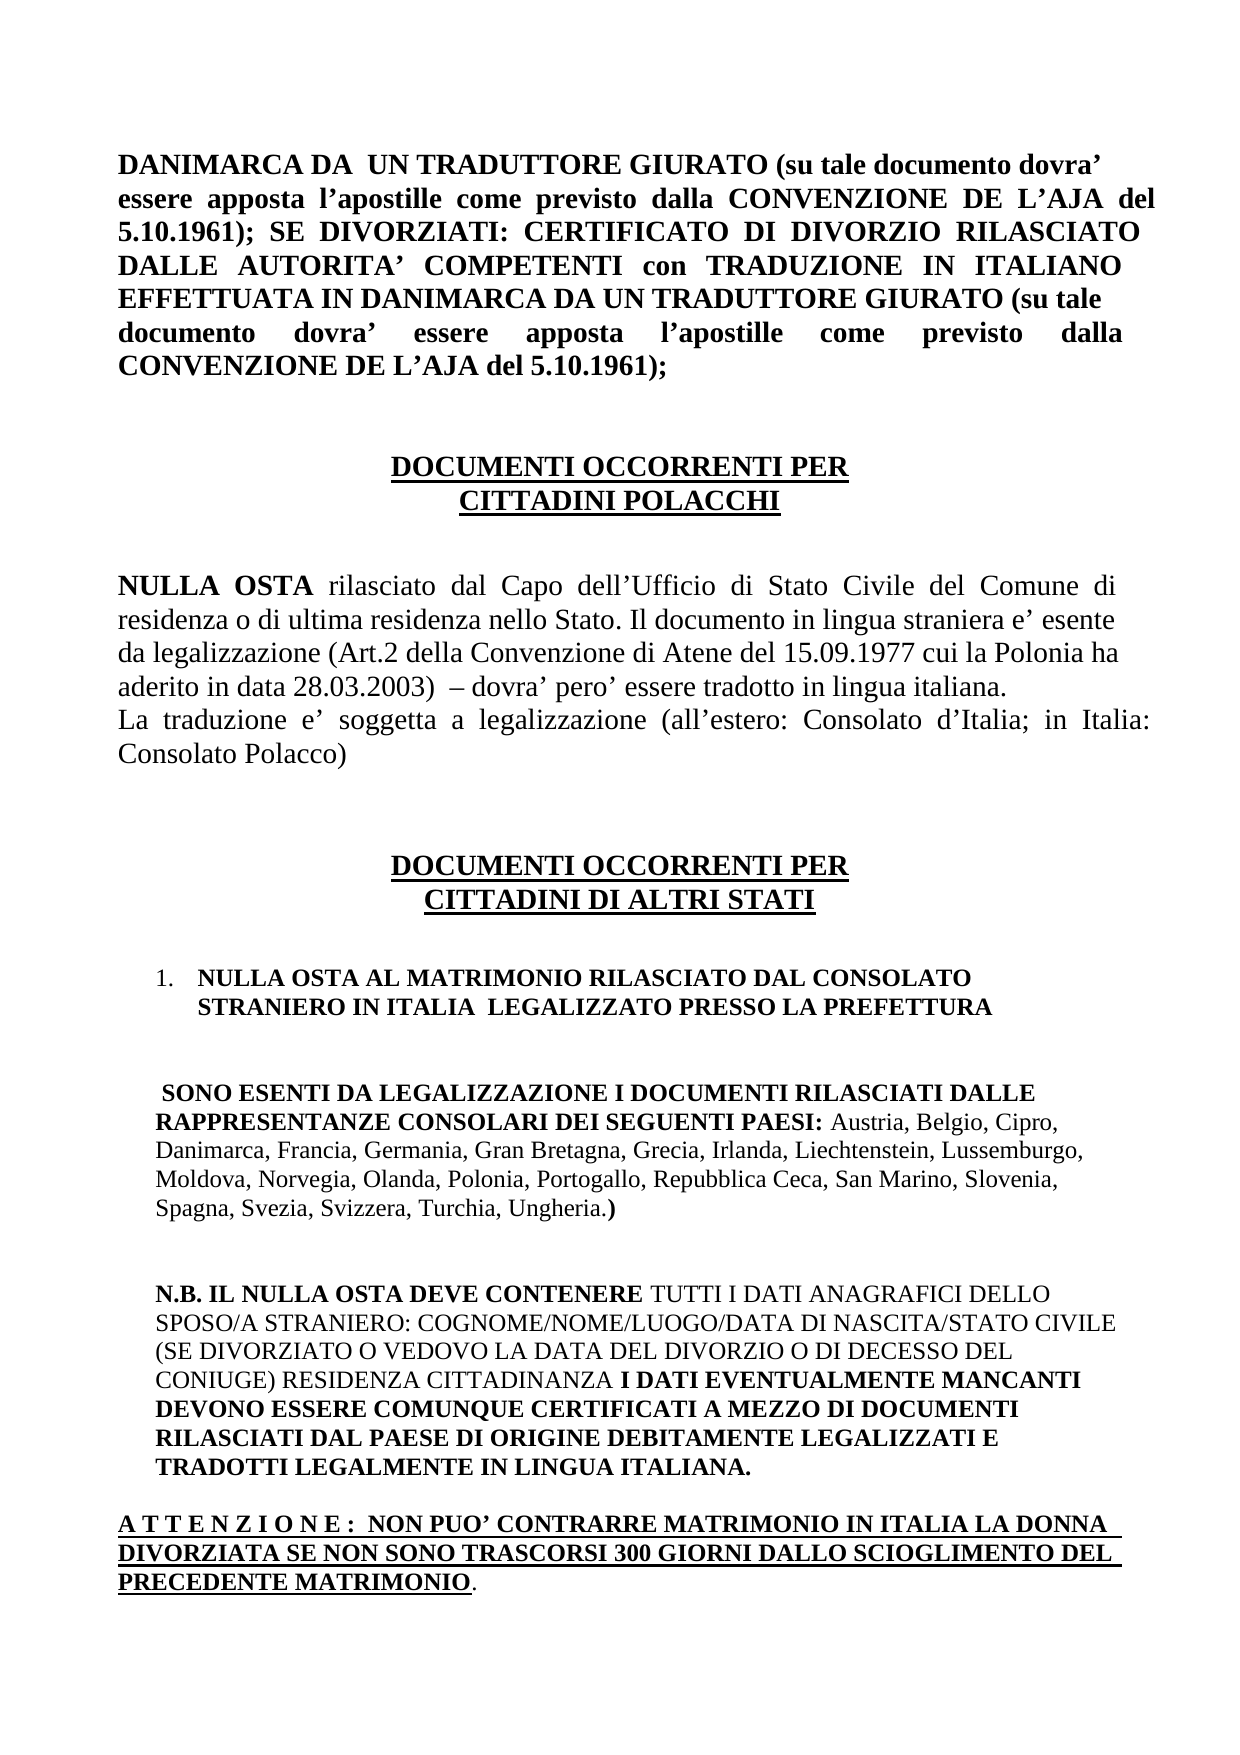

DANIMARCA DA UN TRADUTTORE GIURATO (su tale documento dovra’
essere apposta l’apostille come previsto dalla CONVENZIONE DE L’AJA del
5.10.1961); SE DIVORZIATI: CERTIFICATO DI DIVORZIO RILASCIATO
DALLE
AUTORITA’
COMPETENTI
con
TRADUZIONE
IN
ITALIANO
EFFETTUATA IN DANIMARCA DA UN TRADUTTORE GIURATO (su tale
documento
dovra’
essere
apposta
l’apostille
come
previsto
dalla
CONVENZIONE DE L’AJA del 5.10.1961);
DOCUMENTI OCCORRENTI PER
CITTADINI POLACCHI
NULLA OSTA rilasciato dal Capo dell’Ufficio di Stato Civile del Comune di
residenza o di ultima residenza nello Stato. Il documento in lingua straniera e’ esente
da legalizzazione (Art.2 della Convenzione di Atene del 15.09.1977 cui la Polonia ha
aderito in data 28.03.2003) – dovra’ pero’ essere tradotto in lingua italiana.
La traduzione e’ soggetta a legalizzazione (all’estero: Consolato d’Italia; in Italia:
Consolato Polacco)
DOCUMENTI OCCORRENTI PER
CITTADINI DI ALTRI STATI
1.
NULLA OSTA AL MATRIMONIO RILASCIATO DAL CONSOLATO
STRANIERO IN ITALIA LEGALIZZATO PRESSO LA PREFETTURA
 SONO ESENTI DA LEGALIZZAZIONE I DOCUMENTI RILASCIATI DALLE
RAPPRESENTANZE CONSOLARI DEI SEGUENTI PAESI: Austria, Belgio, Cipro,
Danimarca, Francia, Germania, Gran Bretagna, Grecia, Irlanda, Liechtenstein, Lussemburgo,
Moldova, Norvegia, Olanda, Polonia, Portogallo, Repubblica Ceca, San Marino, Slovenia,
Spagna, Svezia, Svizzera, Turchia, Ungheria.)
N.B. IL NULLA OSTA DEVE CONTENERE TUTTI I DATI ANAGRAFICI DELLO
SPOSO/A STRANIERO: COGNOME/NOME/LUOGO/DATA DI NASCITA/STATO CIVILE
(SE DIVORZIATO O VEDOVO LA DATA DEL DIVORZIO O DI DECESSO DEL
CONIUGE) RESIDENZA CITTADINANZA I DATI EVENTUALMENTE MANCANTI
DEVONO ESSERE COMUNQUE CERTIFICATI A MEZZO DI DOCUMENTI
RILASCIATI DAL PAESE DI ORIGINE DEBITAMENTE LEGALIZZATI E
TRADOTTI LEGALMENTE IN LINGUA ITALIANA.
A T T E N Z I O N E : NON PUO’ CONTRARRE MATRIMONIO IN ITALIA LA DONNA
DIVORZIATA SE NON SONO TRASCORSI 300 GIORNI DALLO SCIOGLIMENTO DEL
PRECEDENTE MATRIMONIO.